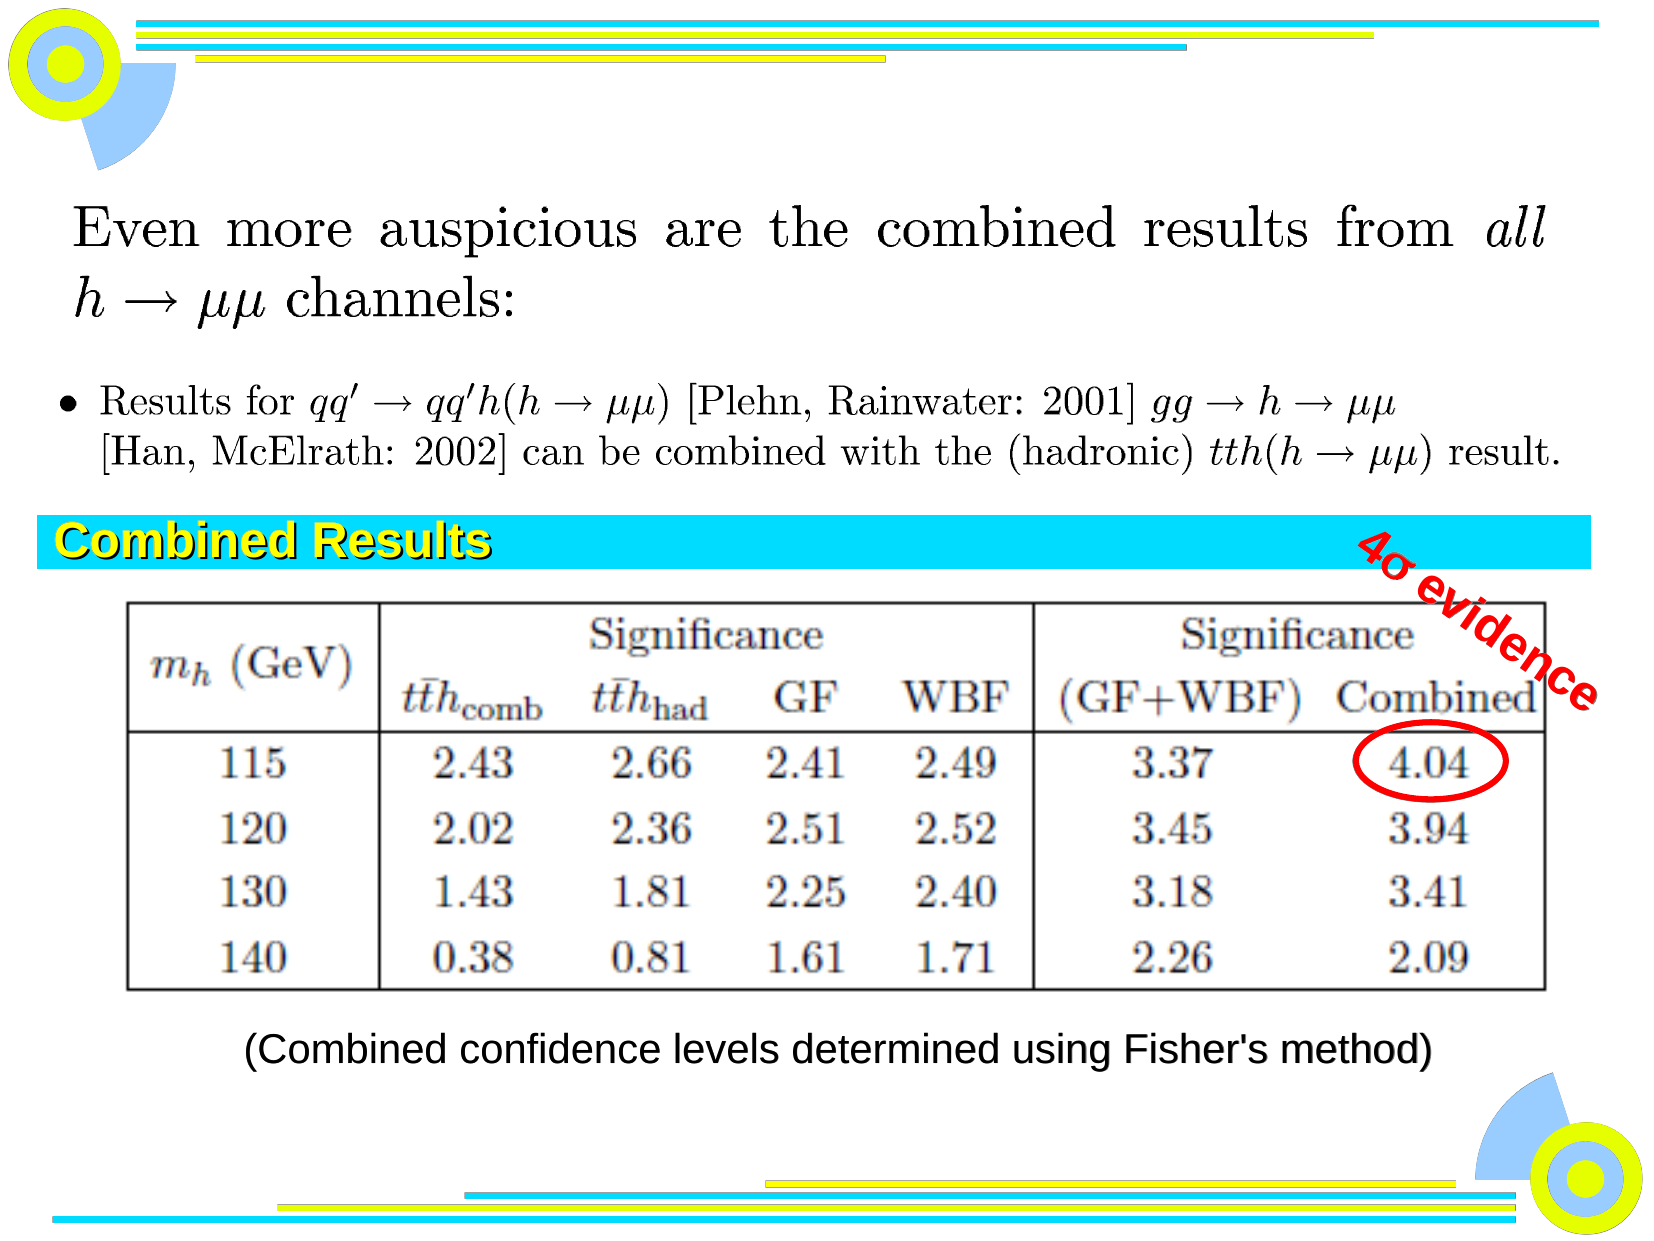

Combined Results
4s evidence
(Combined confidence levels determined using Fisher's method)